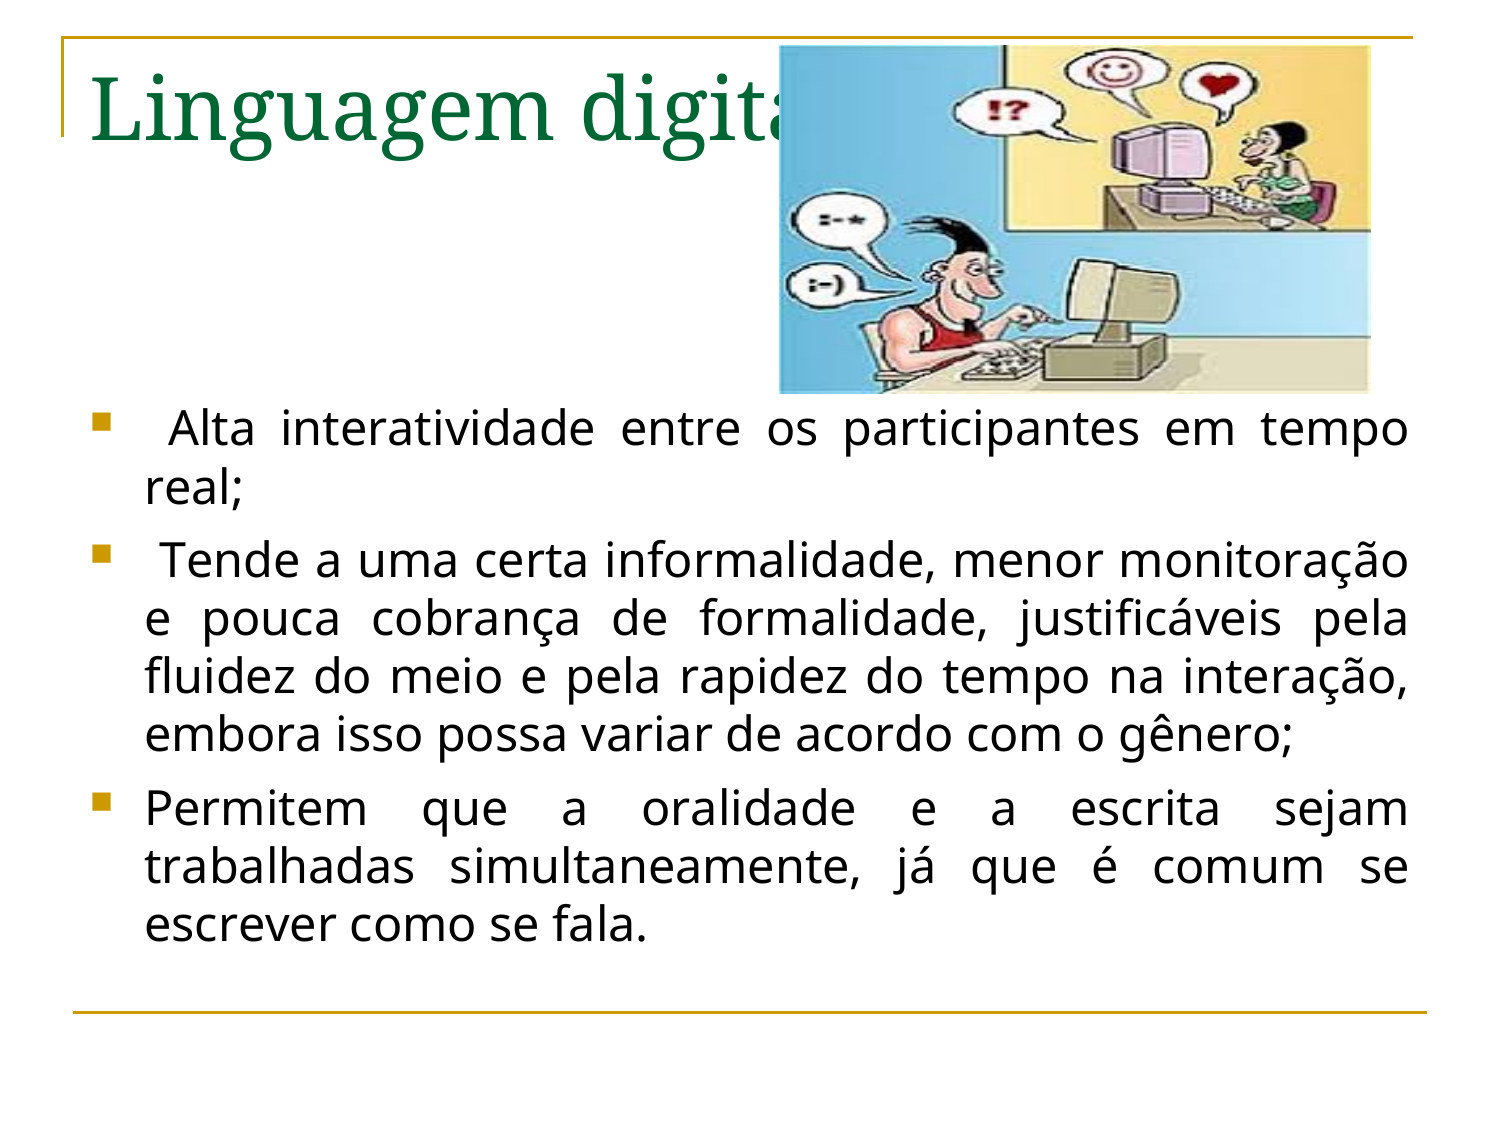

# Linguagem digital
 Alta interatividade entre os participantes em tempo real;
 Tende a uma certa informalidade, menor monitoração e pouca cobrança de formalidade, justificáveis pela fluidez do meio e pela rapidez do tempo na interação, embora isso possa variar de acordo com o gênero;
Permitem que a oralidade e a escrita sejam trabalhadas simultaneamente, já que é comum se escrever como se fala.